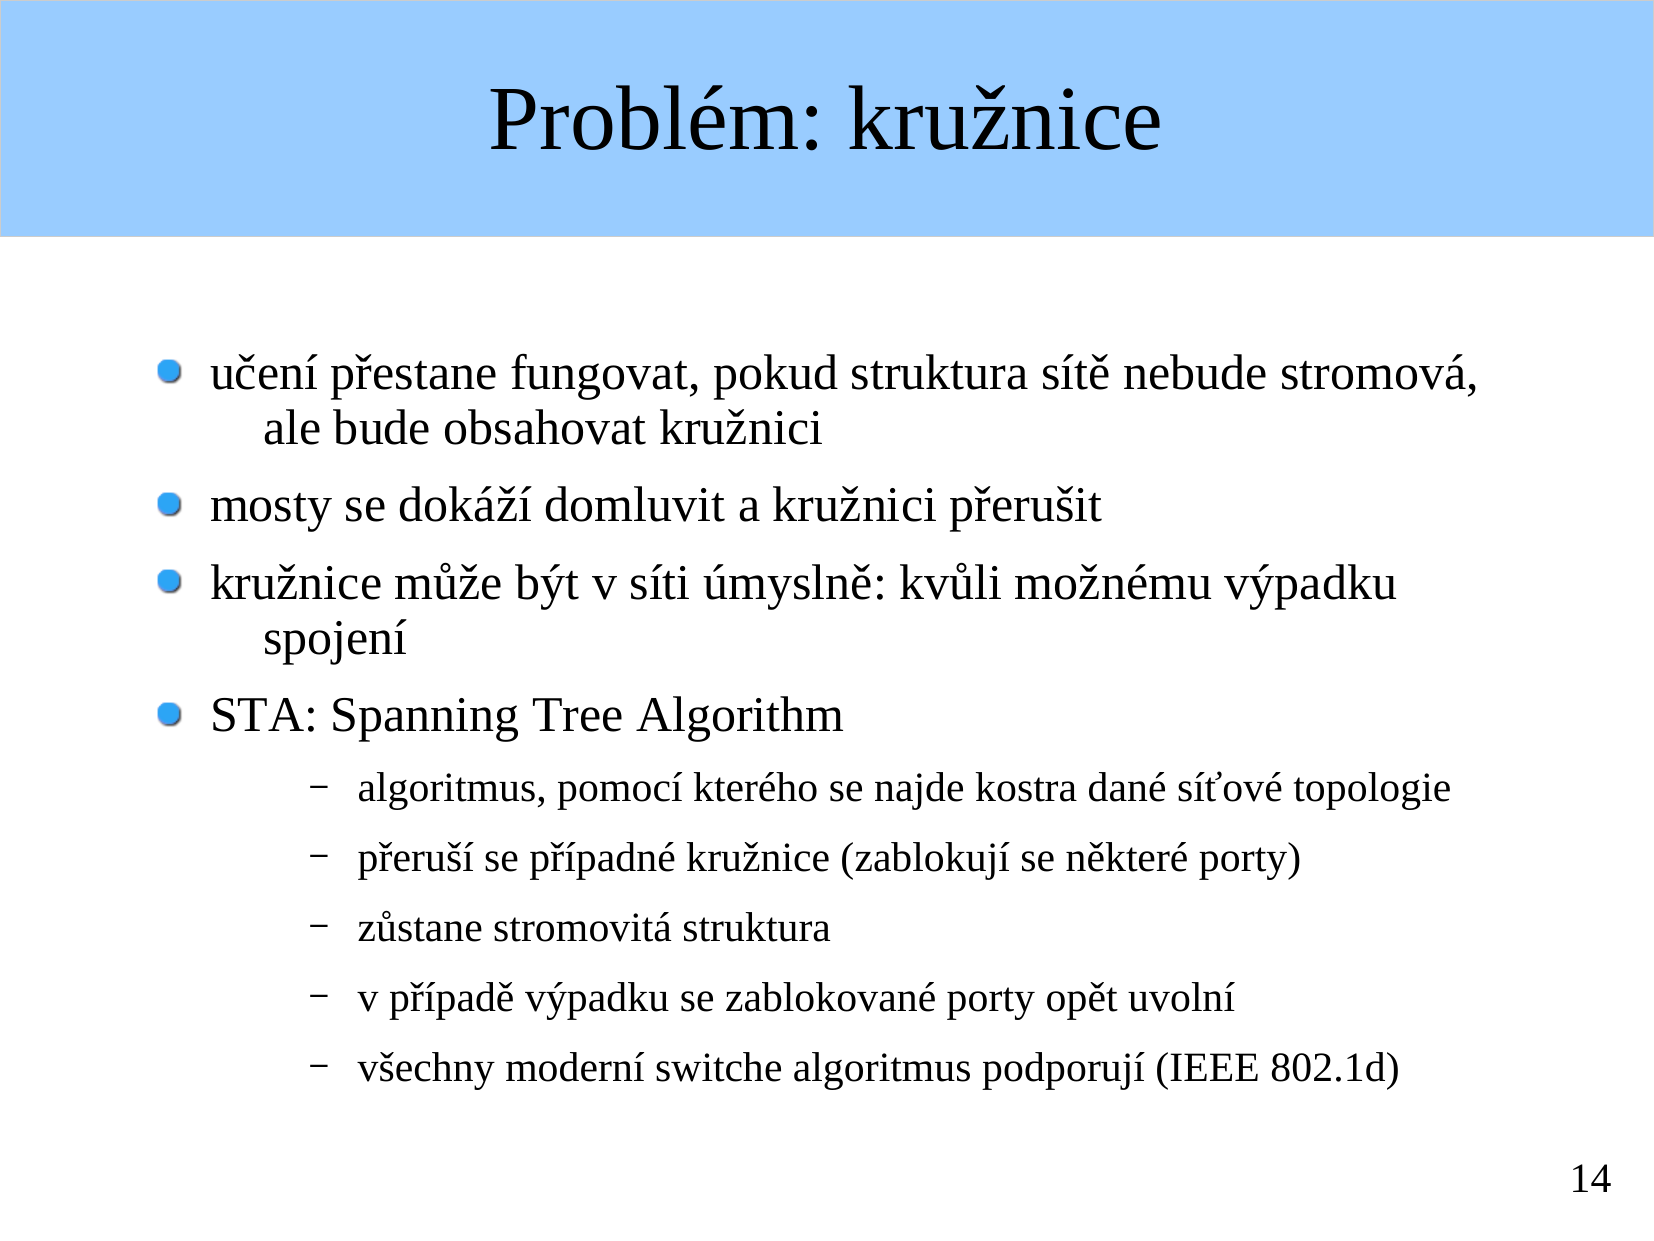

# Problém: kružnice
učení přestane fungovat, pokud struktura sítě nebude stromová, ale bude obsahovat kružnici
mosty se dokáží domluvit a kružnici přerušit
kružnice může být v síti úmyslně: kvůli možnému výpadku spojení
STA: Spanning Tree Algorithm
algoritmus, pomocí kterého se najde kostra dané síťové topologie
přeruší se případné kružnice (zablokují se některé porty)
zůstane stromovitá struktura
v případě výpadku se zablokované porty opět uvolní
všechny moderní switche algoritmus podporují (IEEE 802.1d)